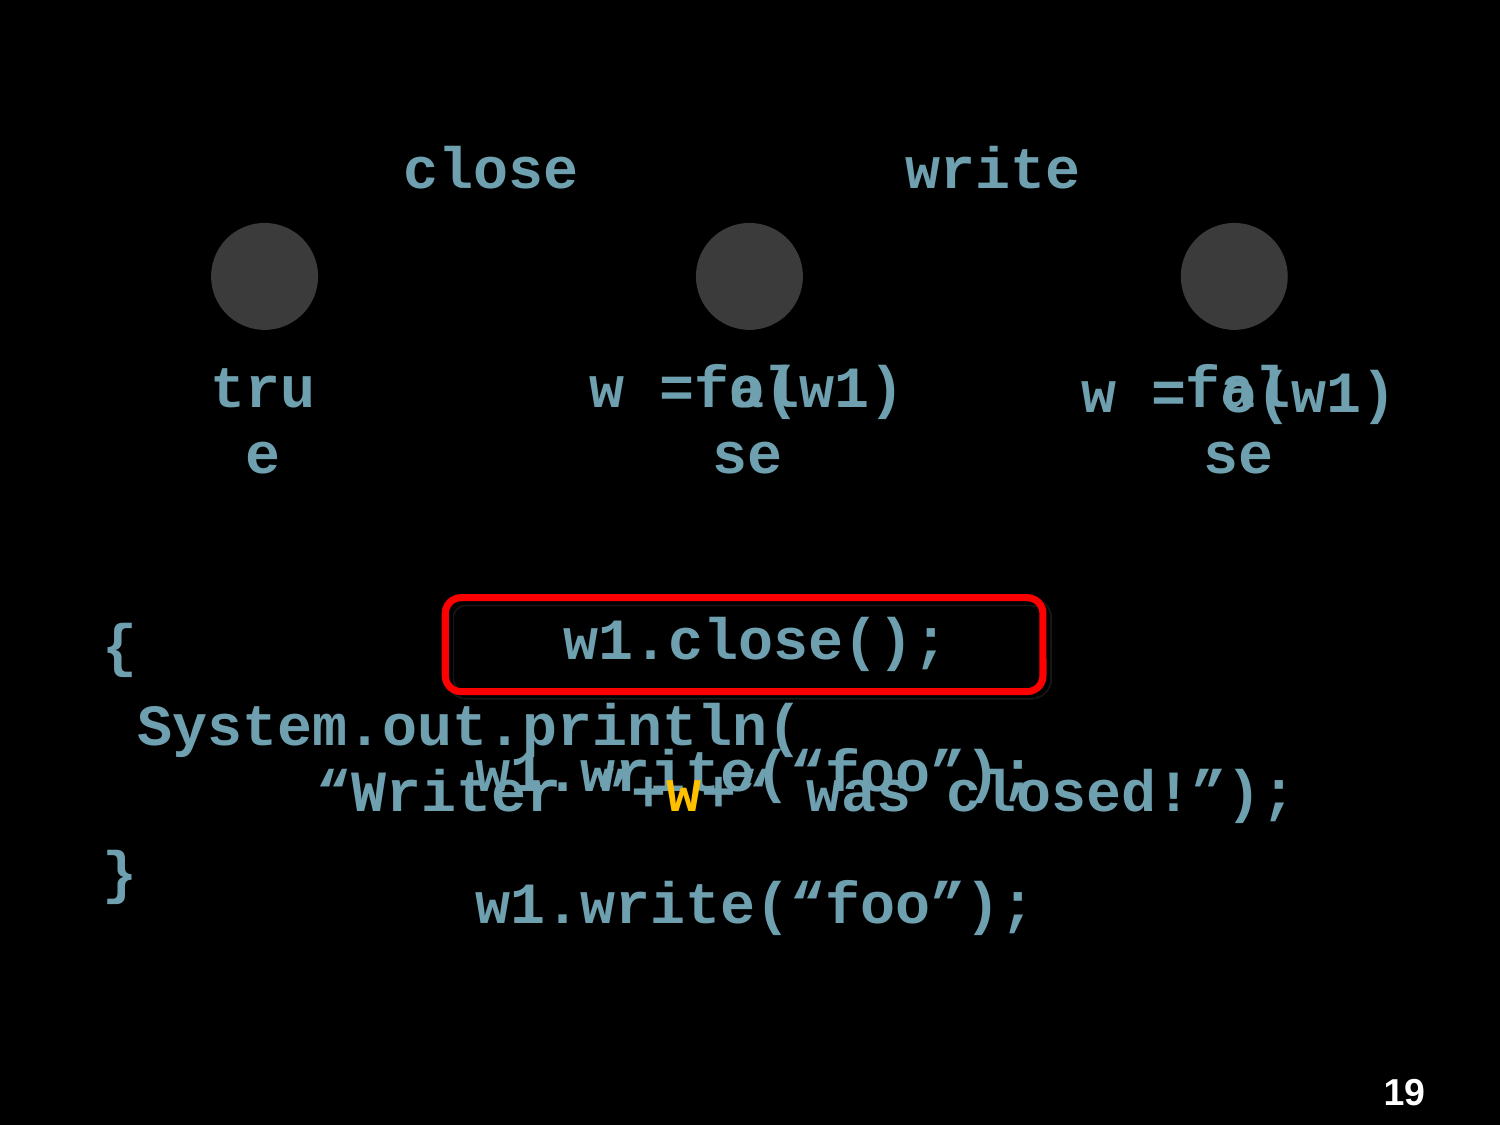

close
write
true
w = o(w1)
false
false
w = o(w1)
w1.close();
w1.write(“foo”);
w1.write(“foo”);
{
 System.out.println(
		“Writer ”+w+“ was closed!”);
}
19